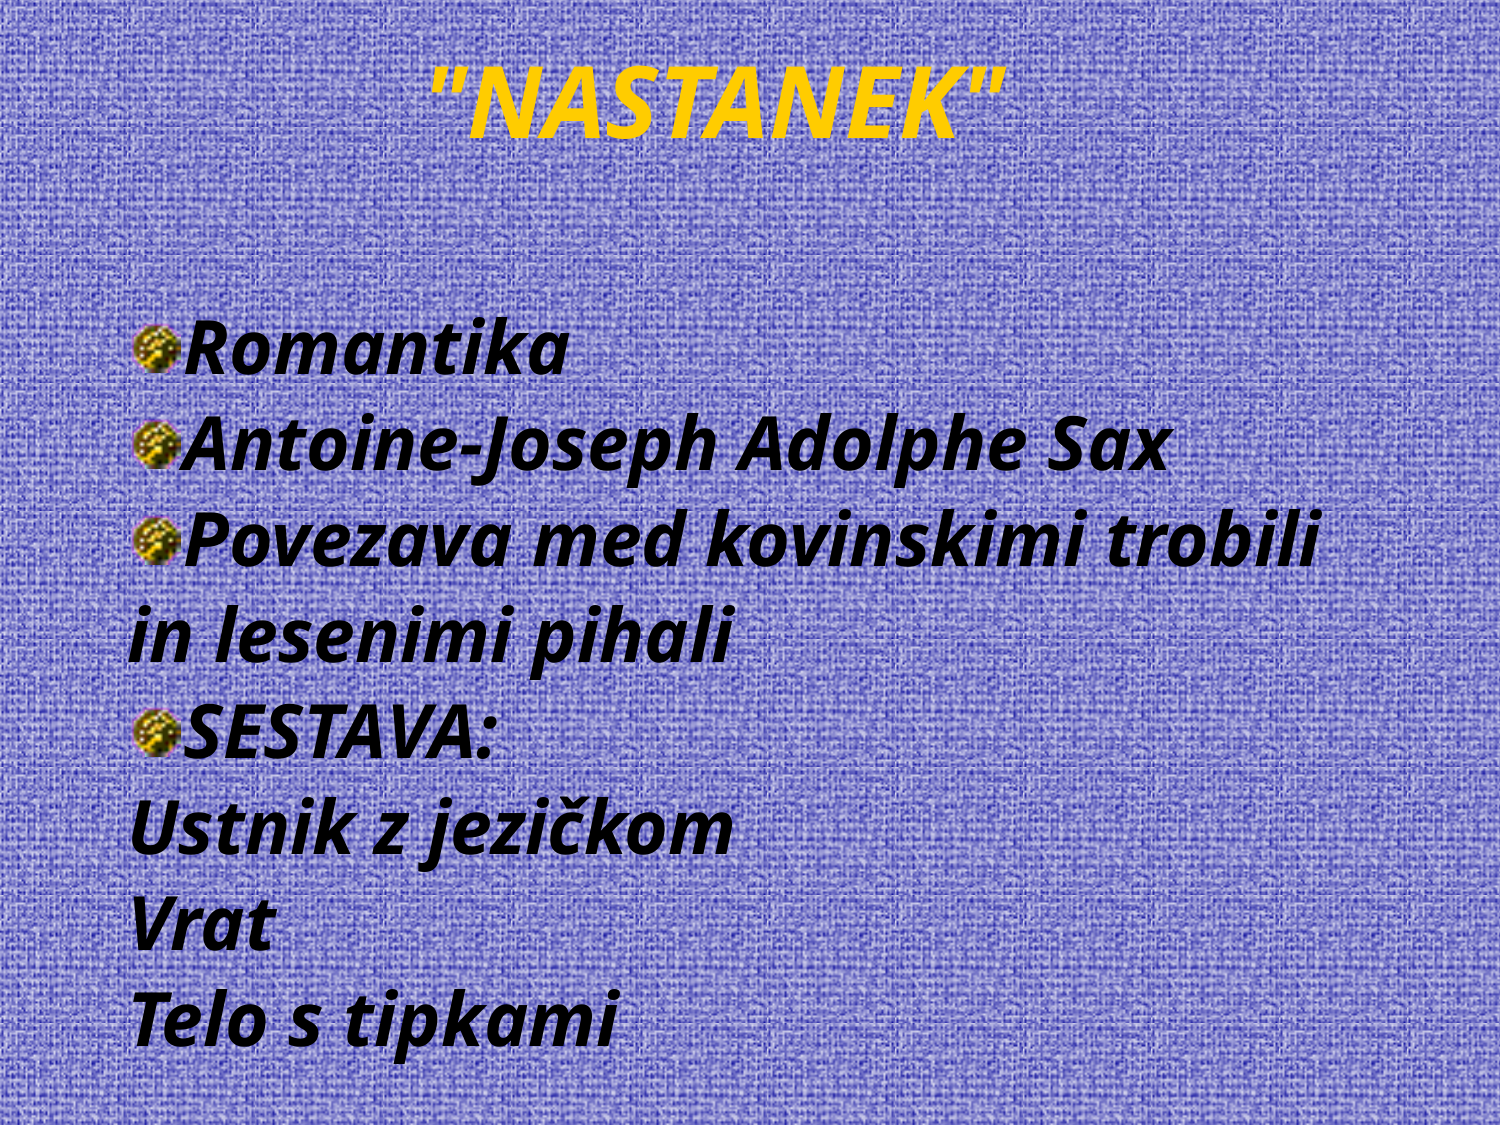

"NASTANEK"
# Romantika
Antoine-Joseph Adolphe Sax
Povezava med kovinskimi trobili
in lesenimi pihali
SESTAVA:
Ustnik z jezičkom
Vrat
Telo s tipkami